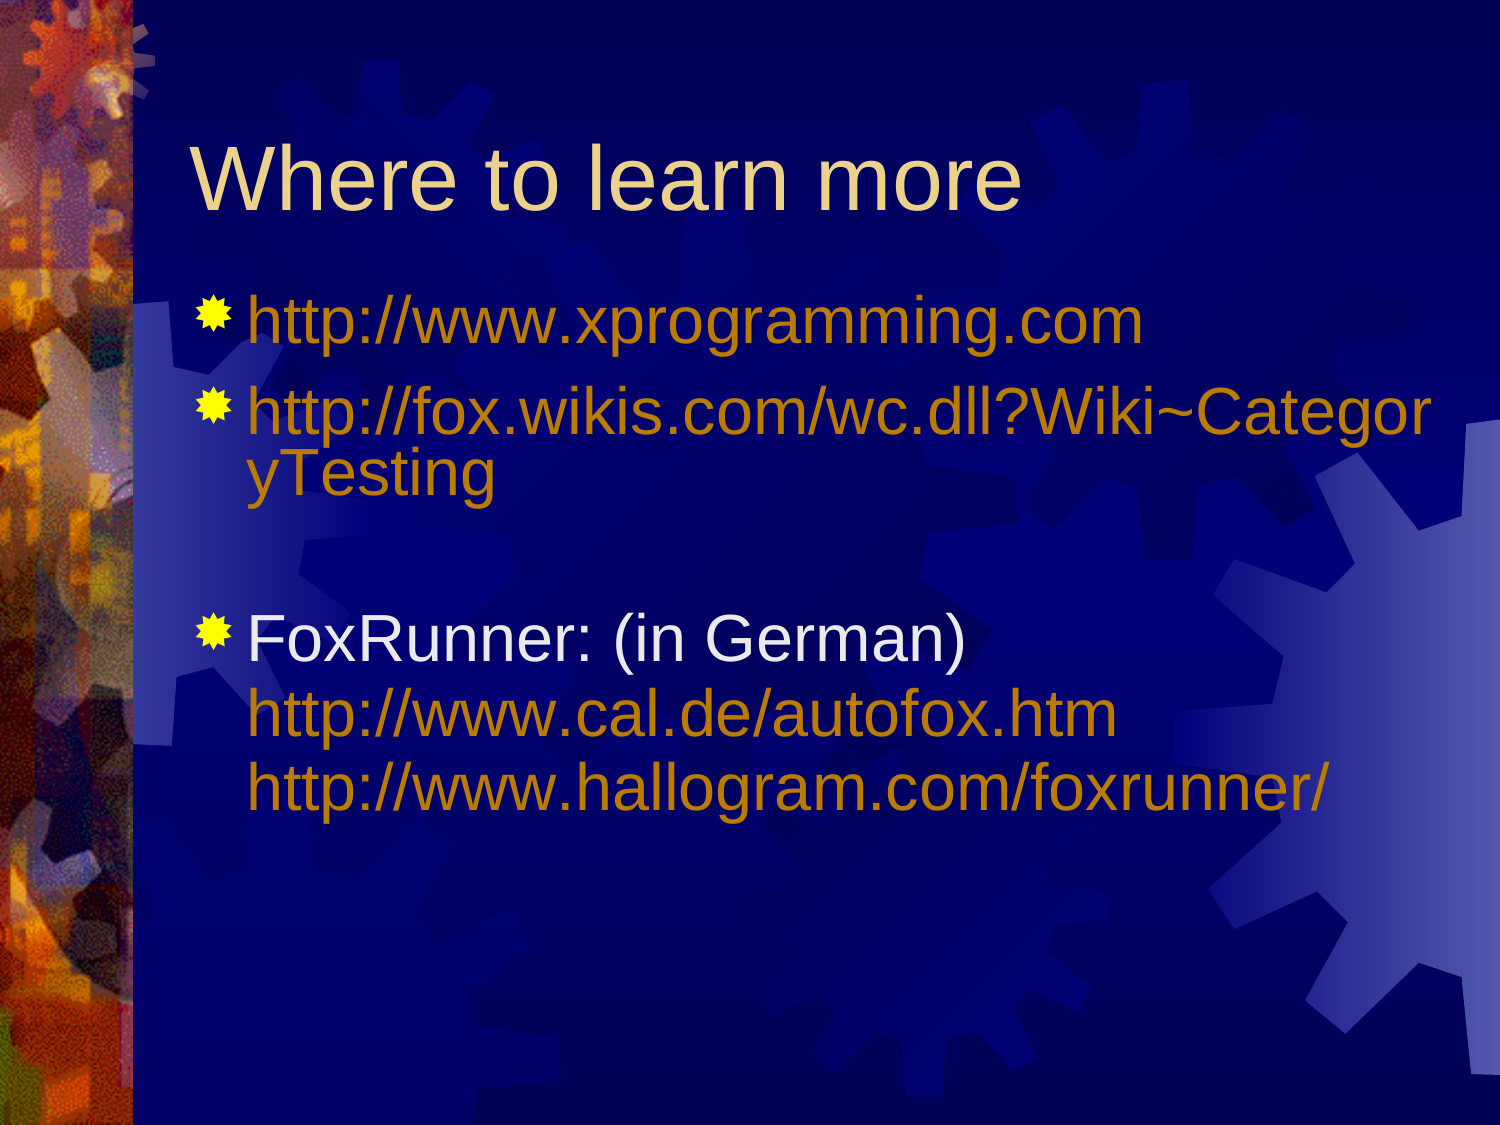

# Where to learn more
http://www.xprogramming.com
http://fox.wikis.com/wc.dll?Wiki~CategoryTesting
FoxRunner: (in German) http://www.cal.de/autofox.htm
http://www.hallogram.com/foxrunner/